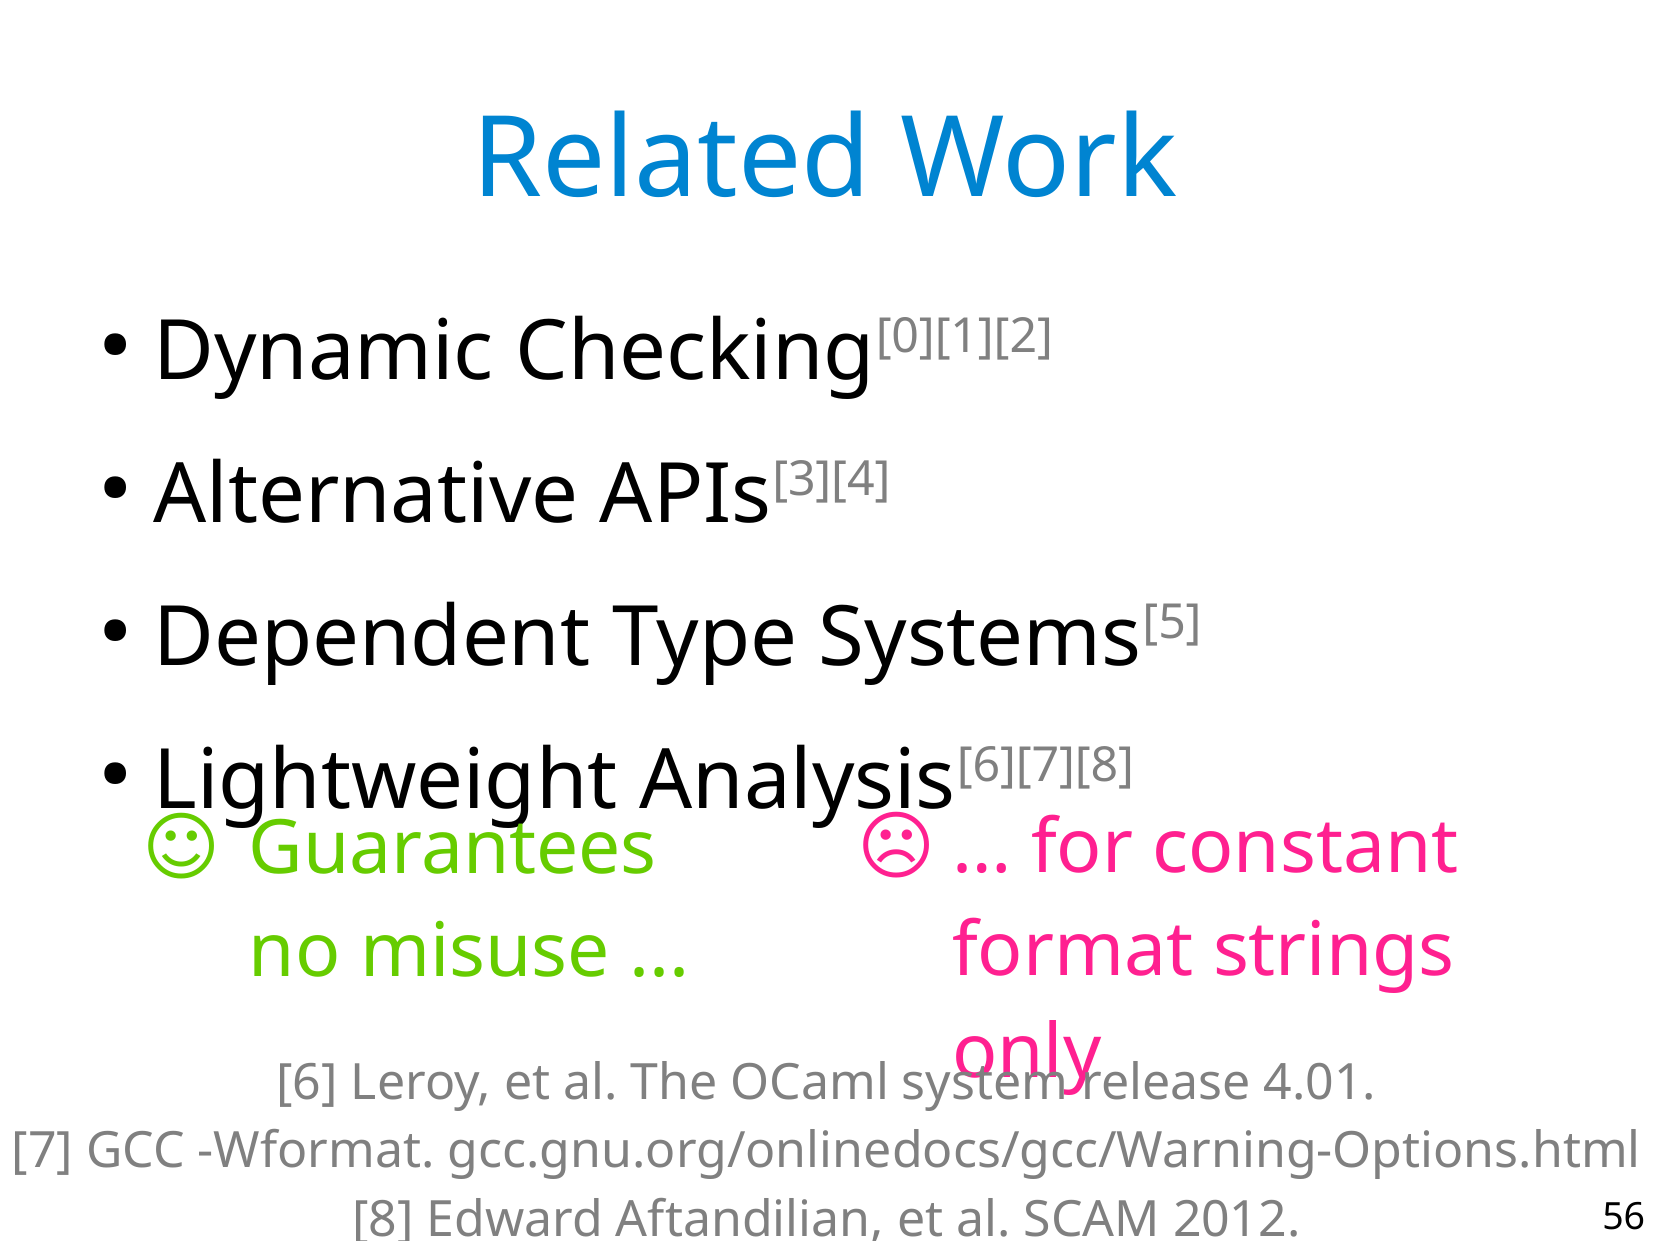

# Related Work
Dynamic Checking[0][1][2]
Alternative APIs[3][4]
Dependent Type Systems[5]
Lightweight Analysis[6][7][8]
☹
… for constant format strings
only
☺
Guarantees
no misuse ...
[6] Leroy, et al. The OCaml system release 4.01.
[7] GCC -Wformat. gcc.gnu.org/onlinedocs/gcc/Warning-Options.html
[8] Edward Aftandilian, et al. SCAM 2012.
56